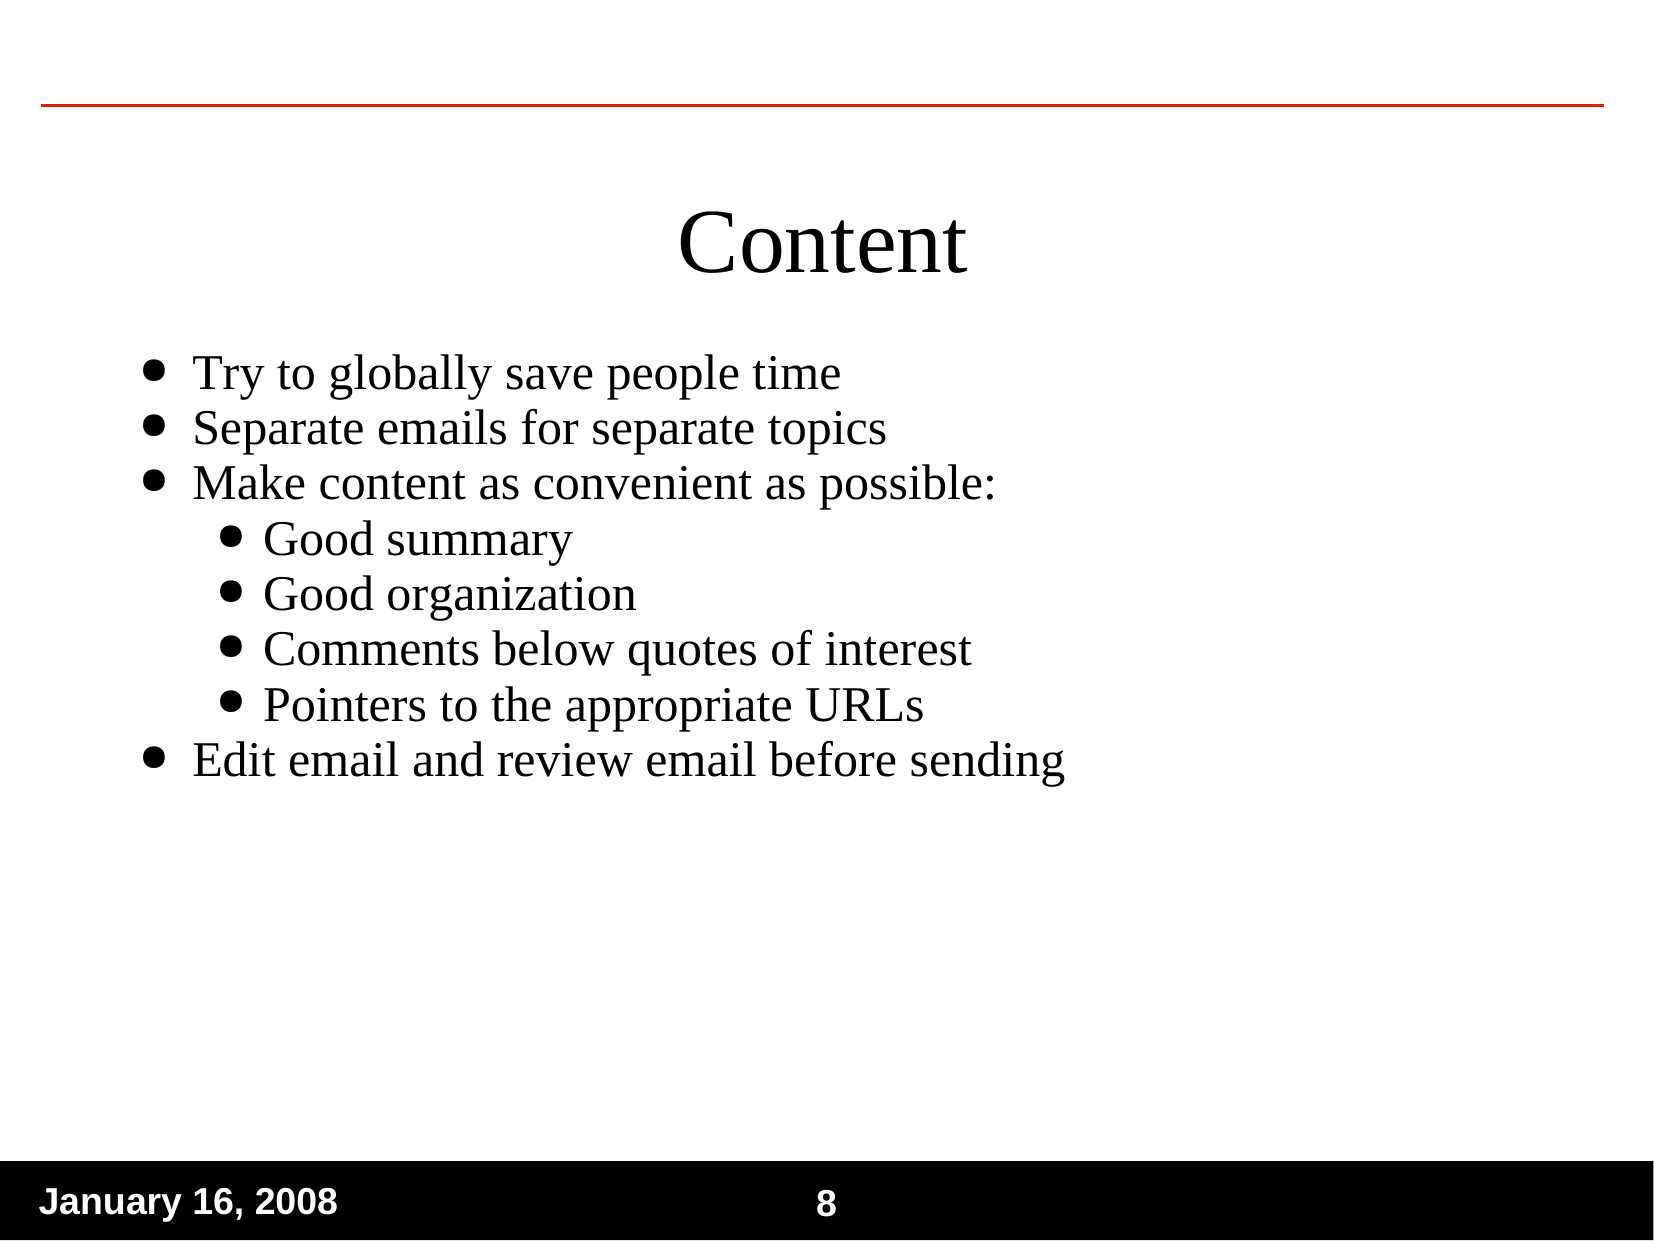

# Content
Try to globally save people time
Separate emails for separate topics
Make content as convenient as possible:
Good summary
Good organization
Comments below quotes of interest
Pointers to the appropriate URLs
Edit email and review email before sending